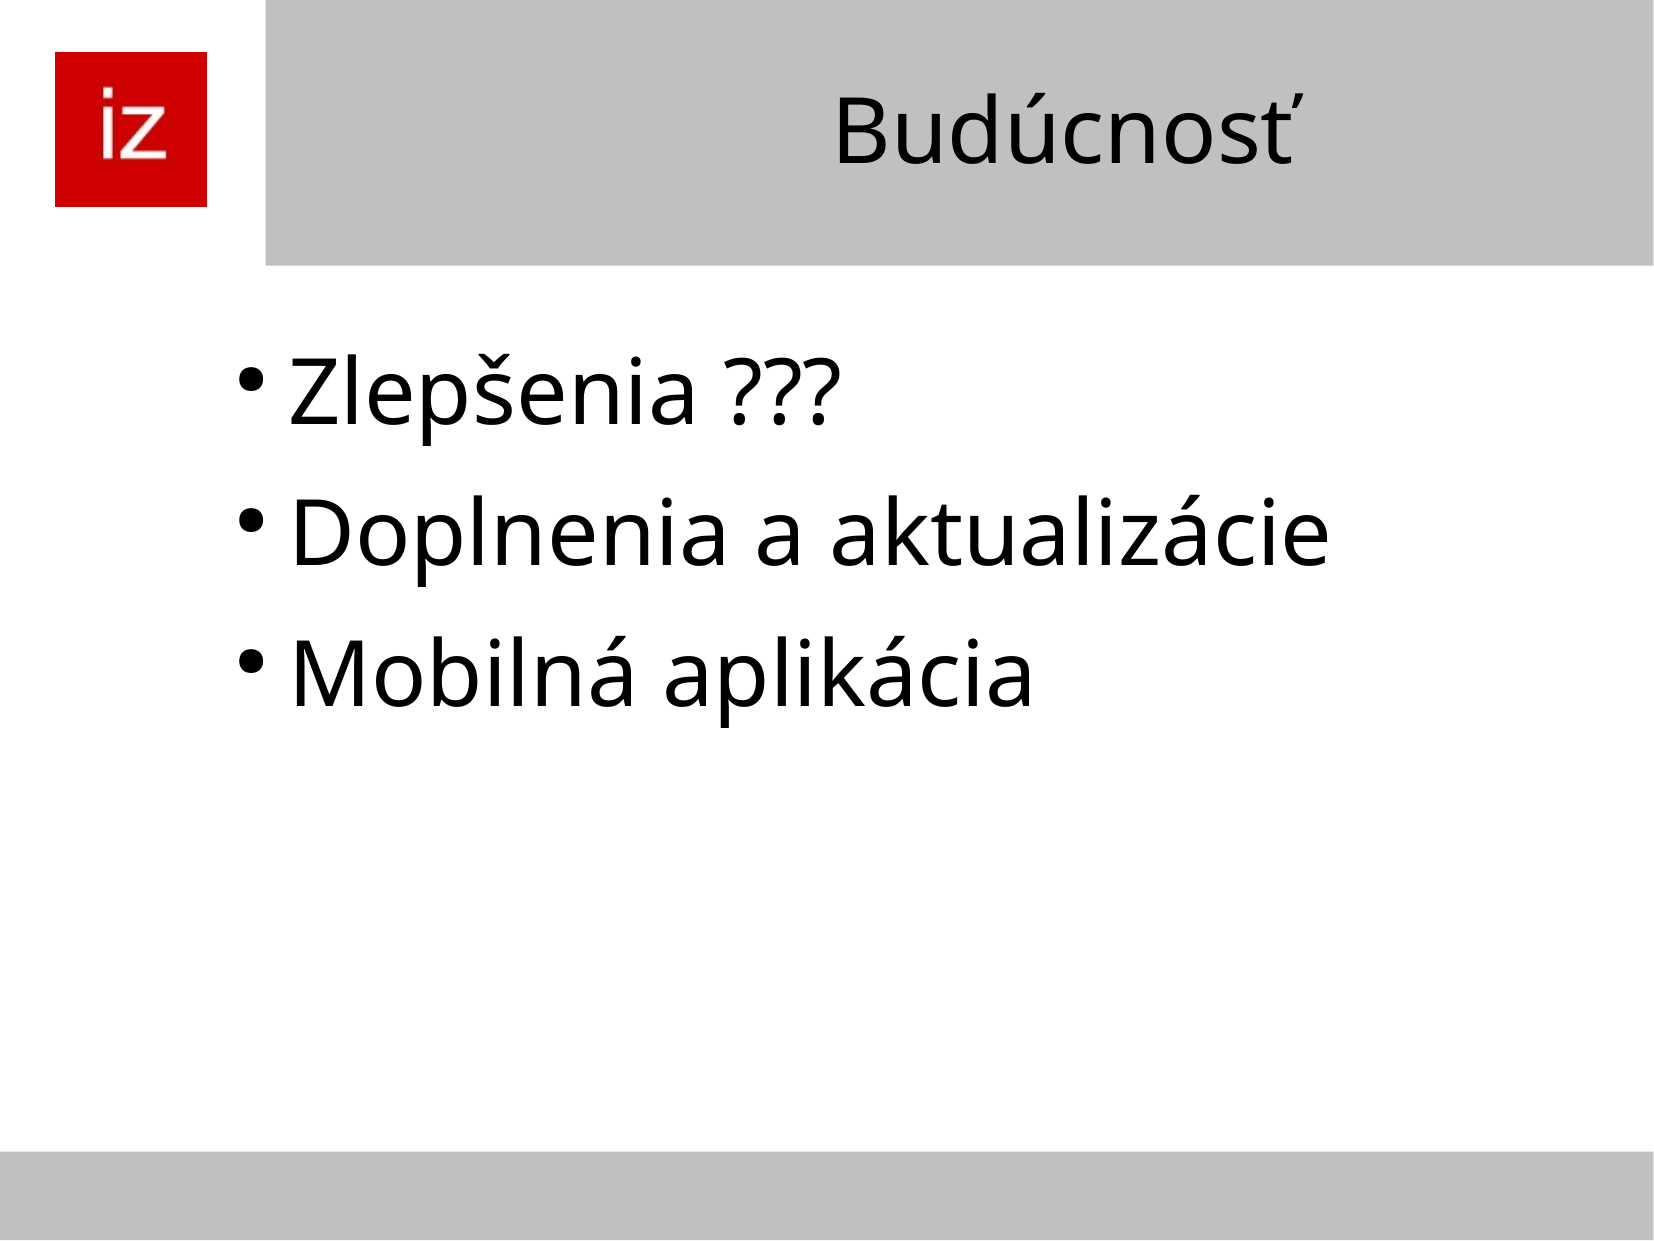

# Budúcnosť
Zlepšenia ???
Doplnenia a aktualizácie
Mobilná aplikácia